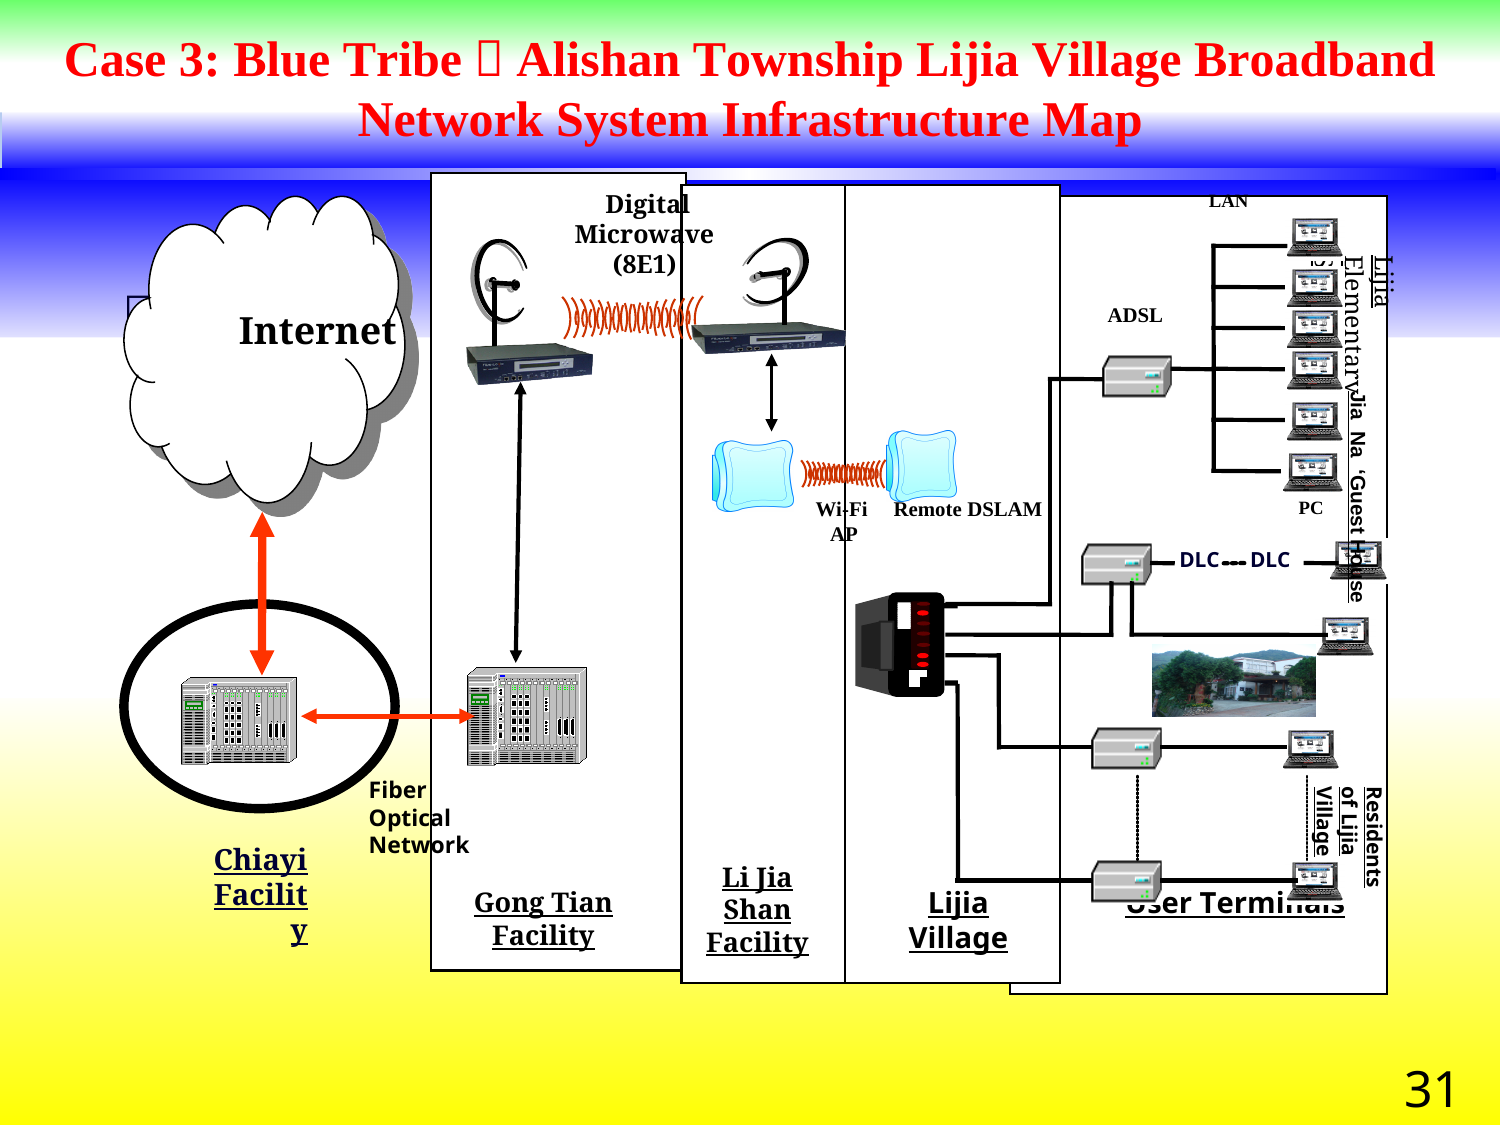

# Case 3: Blue Tribe－Alishan Township Lijia Village Broadband Network System Infrastructure Map
Digital Microwave
(8E1)
LAN
□
Lijia Elementary School
ADSL
Internet
Jia Na ‘Guest House
Wi-Fi
AP
PC
Remote DSLAM
DLC
DLC
Fiber Optical
Network
Residents of Lijia Village
Chiayi Facility
Li Jia Shan Facility
Lijia Village
User Terminals
Gong Tian Facility
31